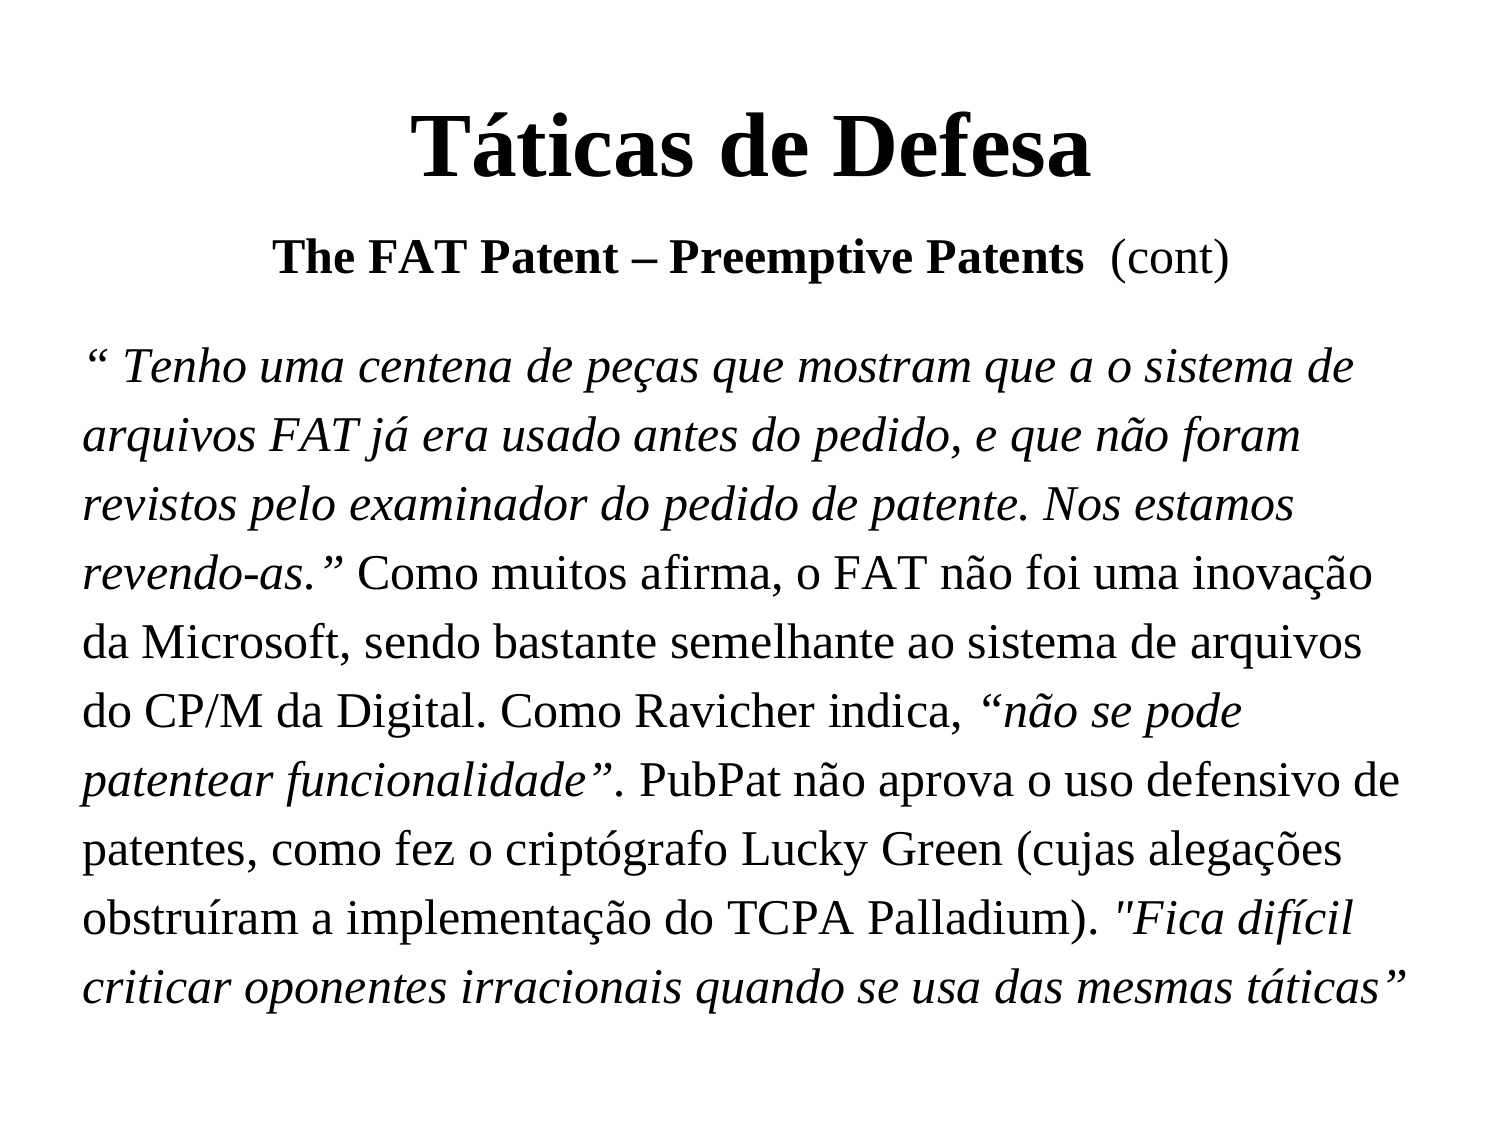

# Táticas de Defesa
The FAT Patent – Preemptive Patents (cont)
“ Tenho uma centena de peças que mostram que a o sistema de arquivos FAT já era usado antes do pedido, e que não foram revistos pelo examinador do pedido de patente. Nos estamos revendo-as.” Como muitos afirma, o FAT não foi uma inovação da Microsoft, sendo bastante semelhante ao sistema de arquivos do CP/M da Digital. Como Ravicher indica, “não se pode patentear funcionalidade”. PubPat não aprova o uso defensivo de patentes, como fez o criptógrafo Lucky Green (cujas alegações obstruíram a implementação do TCPA Palladium). "Fica difícil criticar oponentes irracionais quando se usa das mesmas táticas”